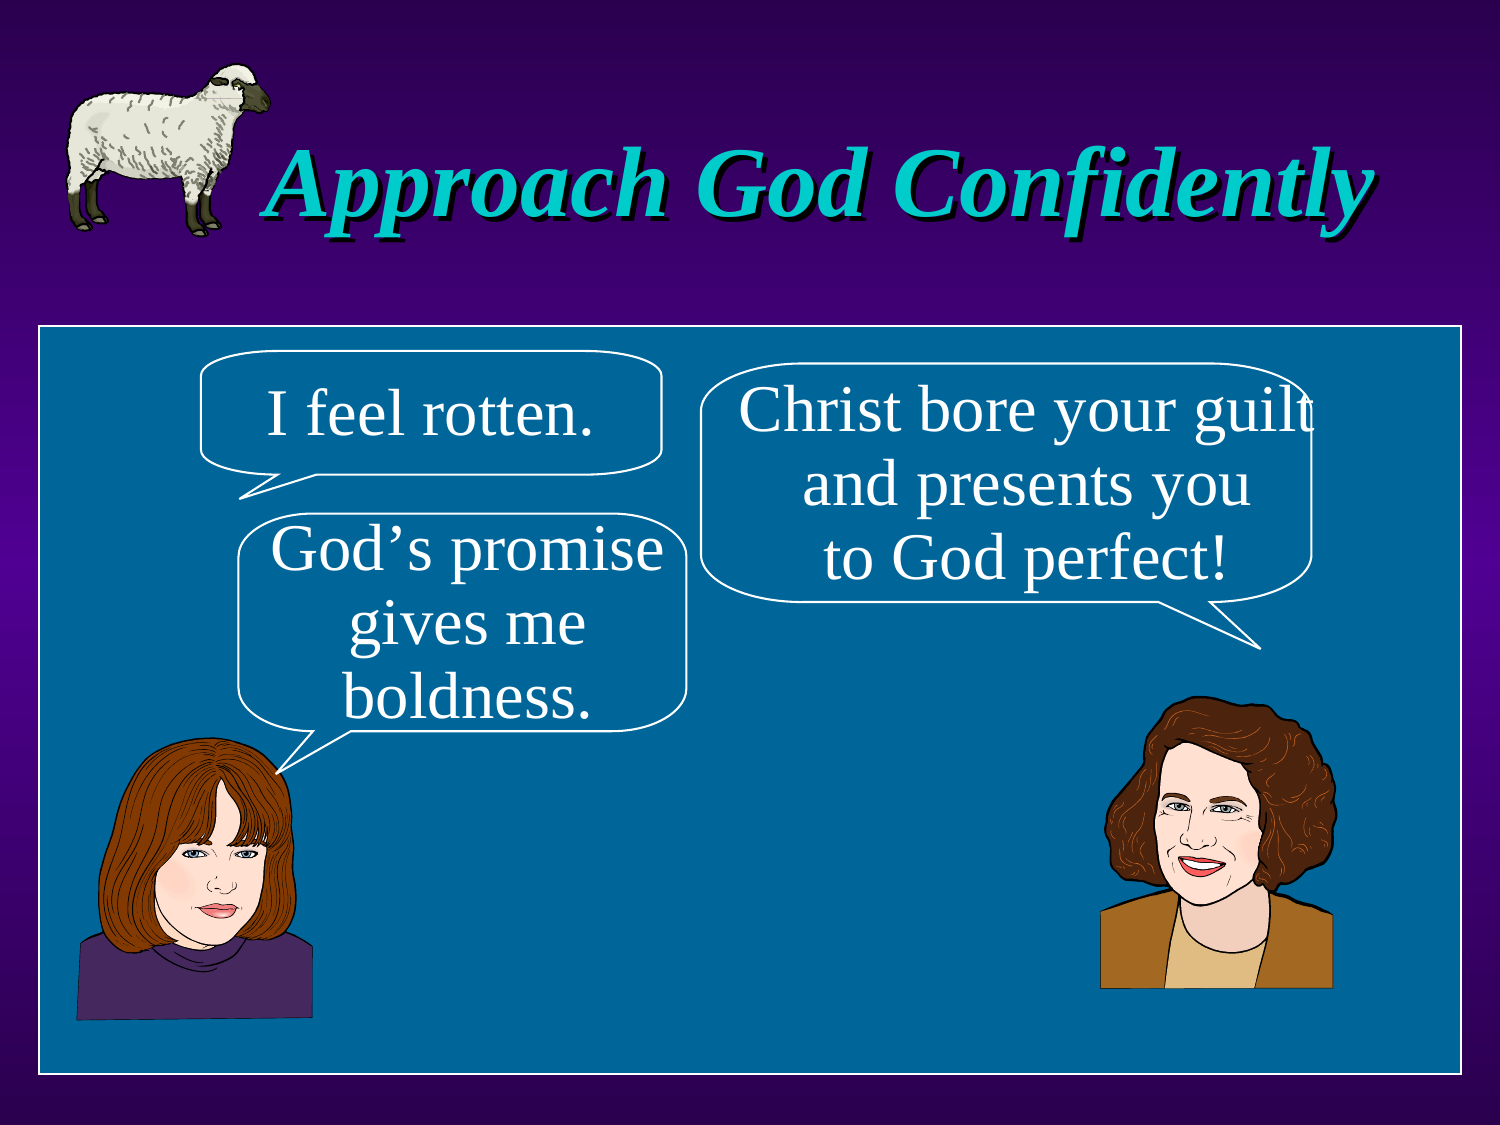

# Approach God Confidently
I feel rotten.
Christ bore your guilt
and presents you
to God perfect!
God’s promise
gives me
boldness.